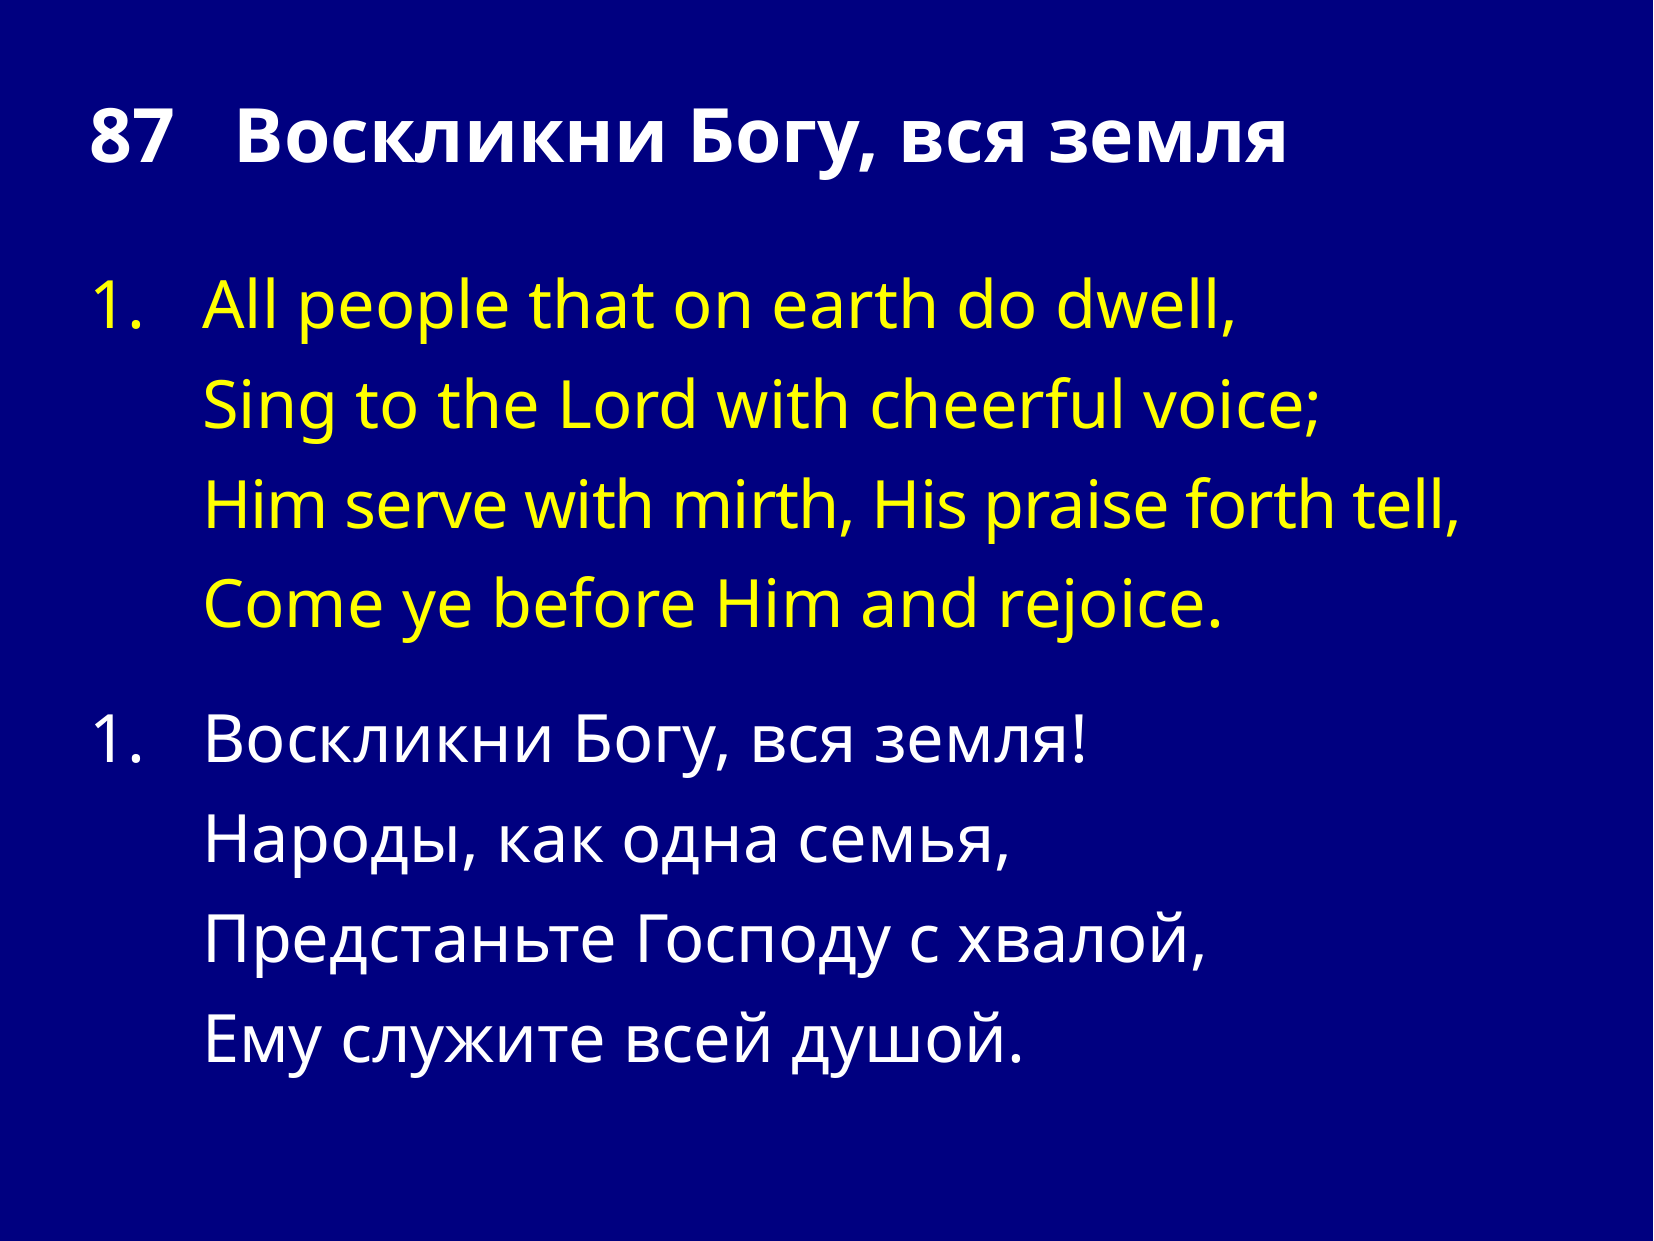

87 Воскликни Богу, вся земля
1.	All people that on earth do dwell,
	Sing to the Lord with cheerful voice;
	Him serve with mirth, His praise forth tell,
	Come ye before Him and rejoice.
1.	Воскликни Богу, вся земля!
	Народы, как одна семья,
	Предстаньте Господу с хвалой,
	Ему служите всей душой.